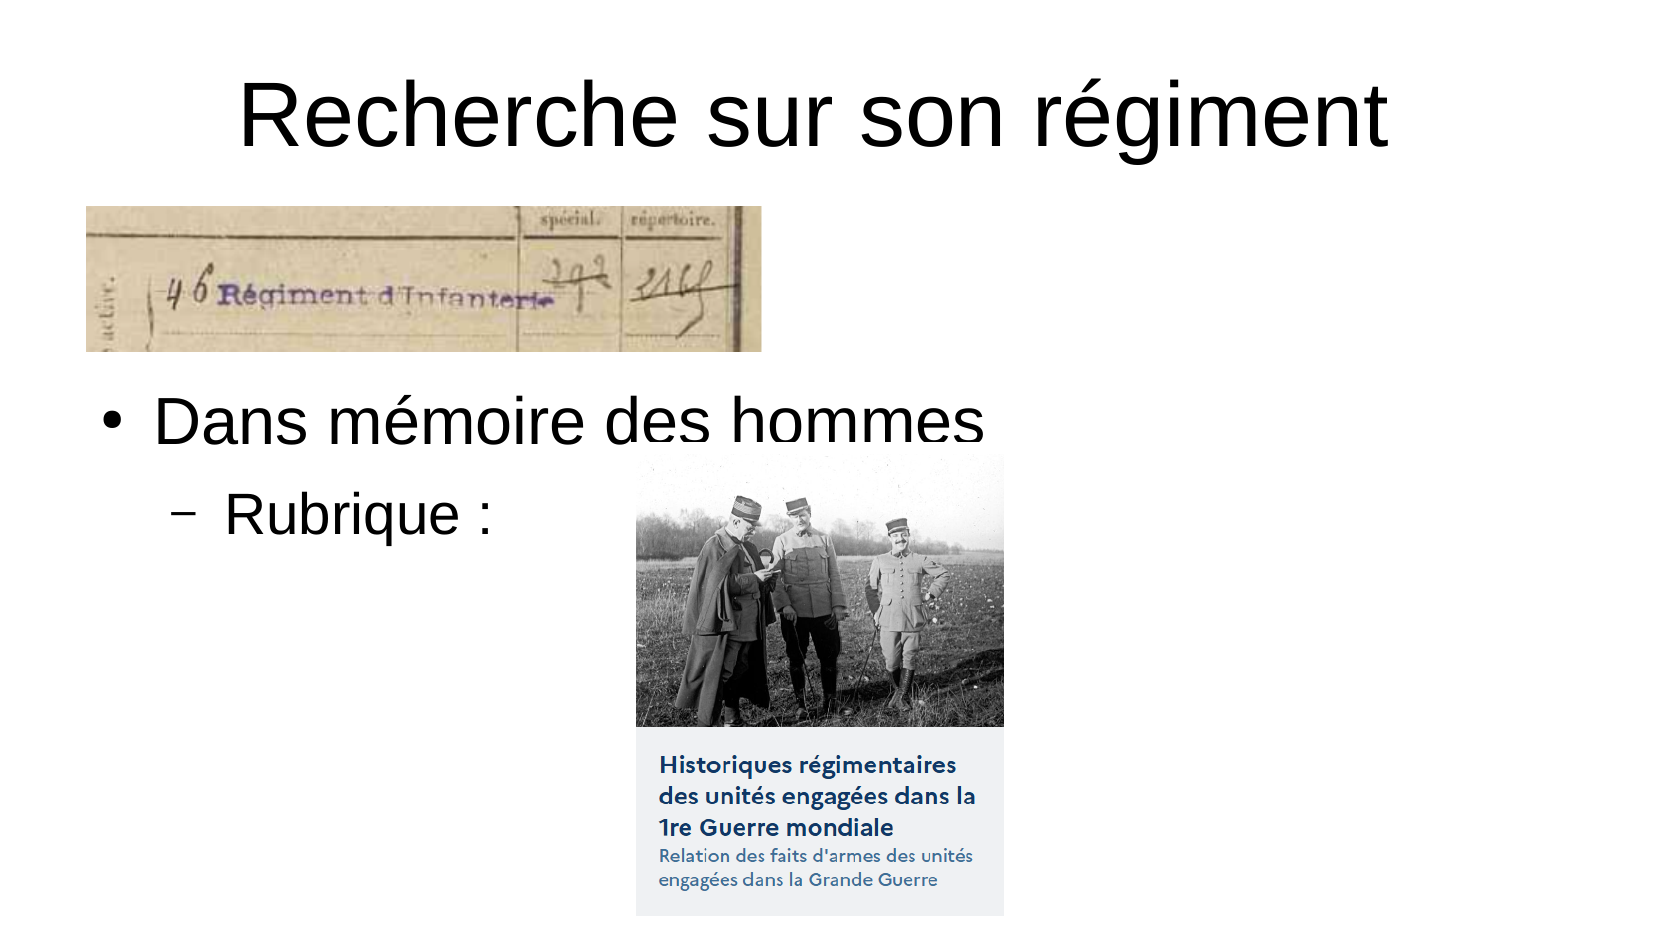

# Recherche sur son régiment
Dans mémoire des hommes
Rubrique :